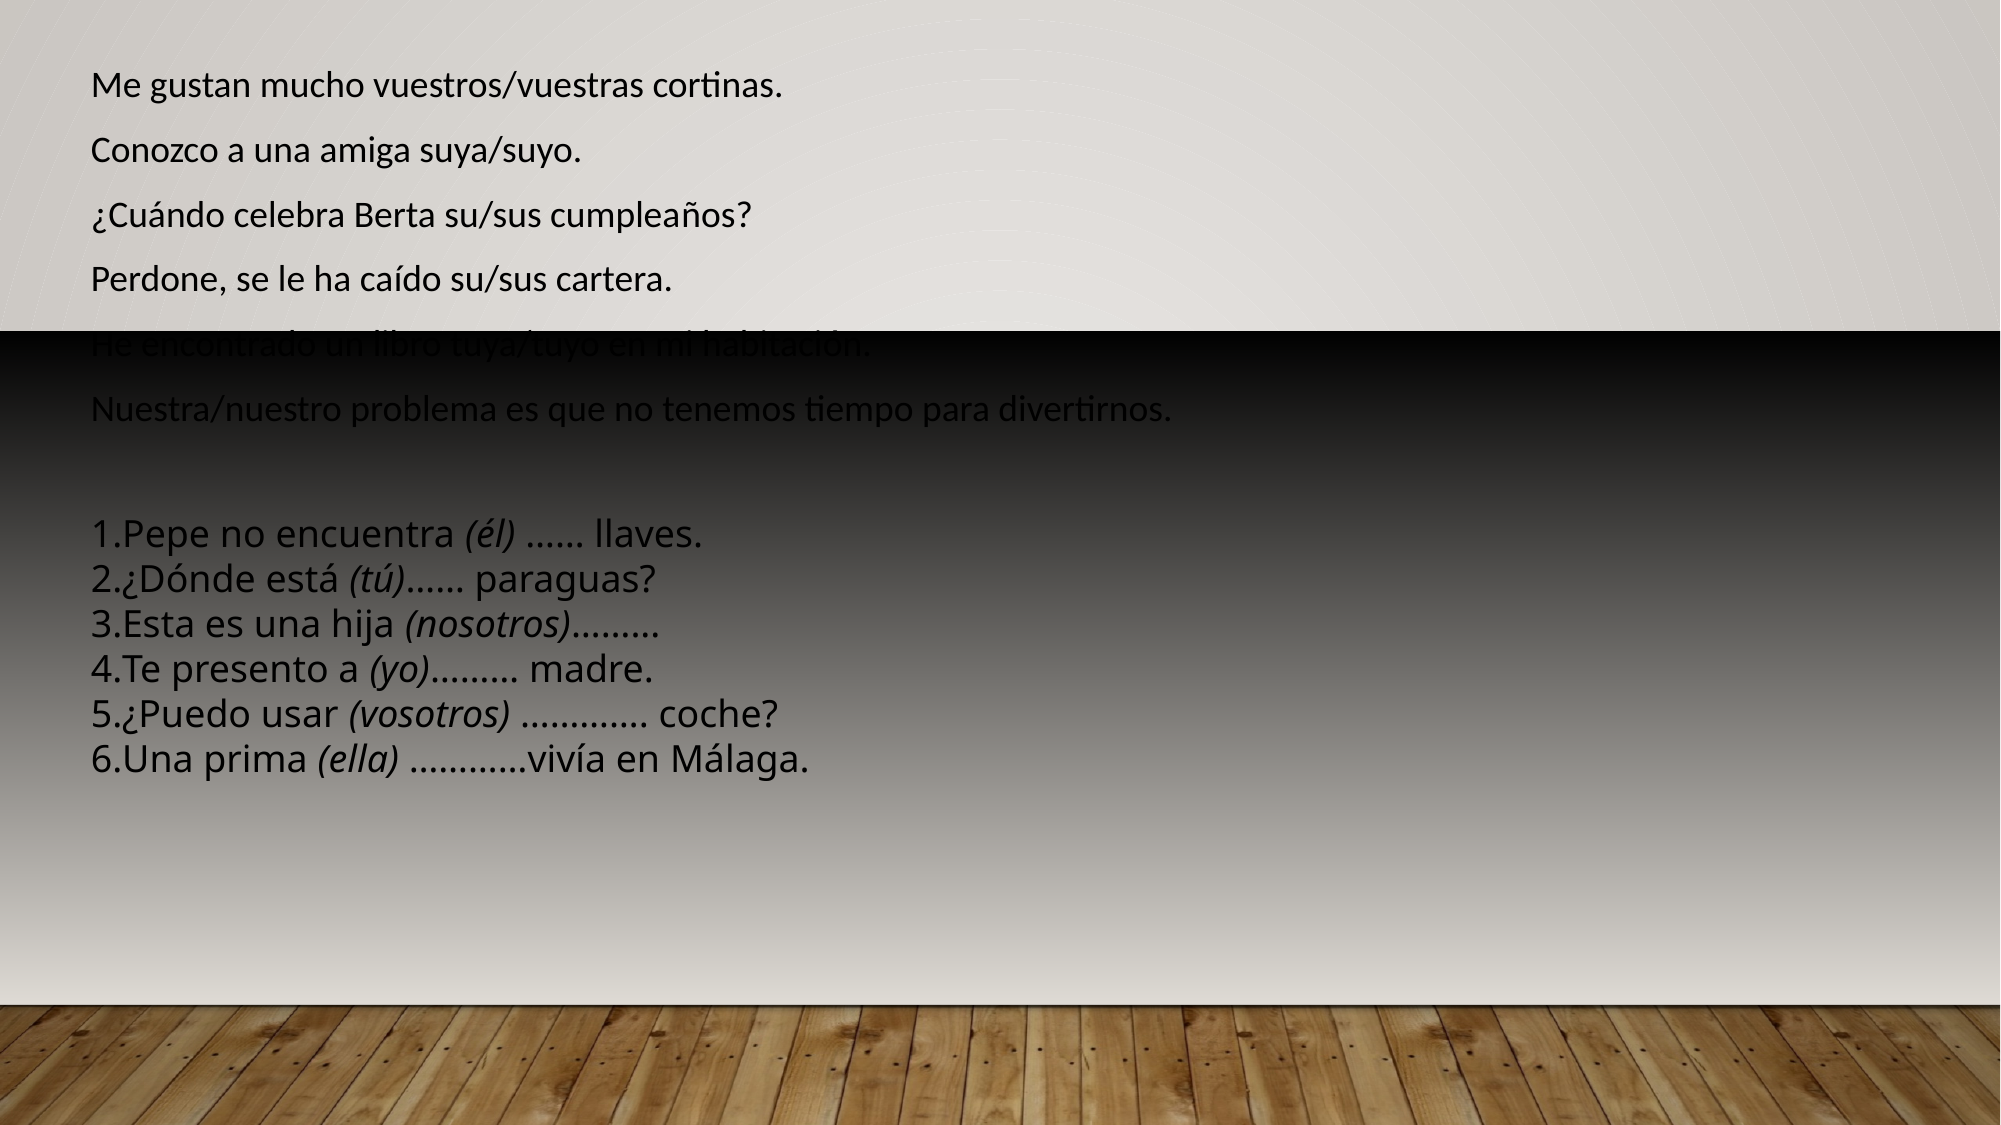

Me gustan mucho vuestros/vuestras cortinas.
Conozco a una amiga suya/suyo.
¿Cuándo celebra Berta su/sus cumpleaños?
Perdone, se le ha caído su/sus cartera.
He encontrado un libro tuya/tuyo en mi habitación.
Nuestra/nuestro problema es que no tenemos tiempo para divertirnos.
Pepe no encuentra (él) …… llaves.
¿Dónde está (tú)…… paraguas?
Esta es una hija (nosotros)……...
Te presento a (yo)……… madre.
¿Puedo usar (vosotros) …………. coche?
Una prima (ella) …………vivía en Málaga.